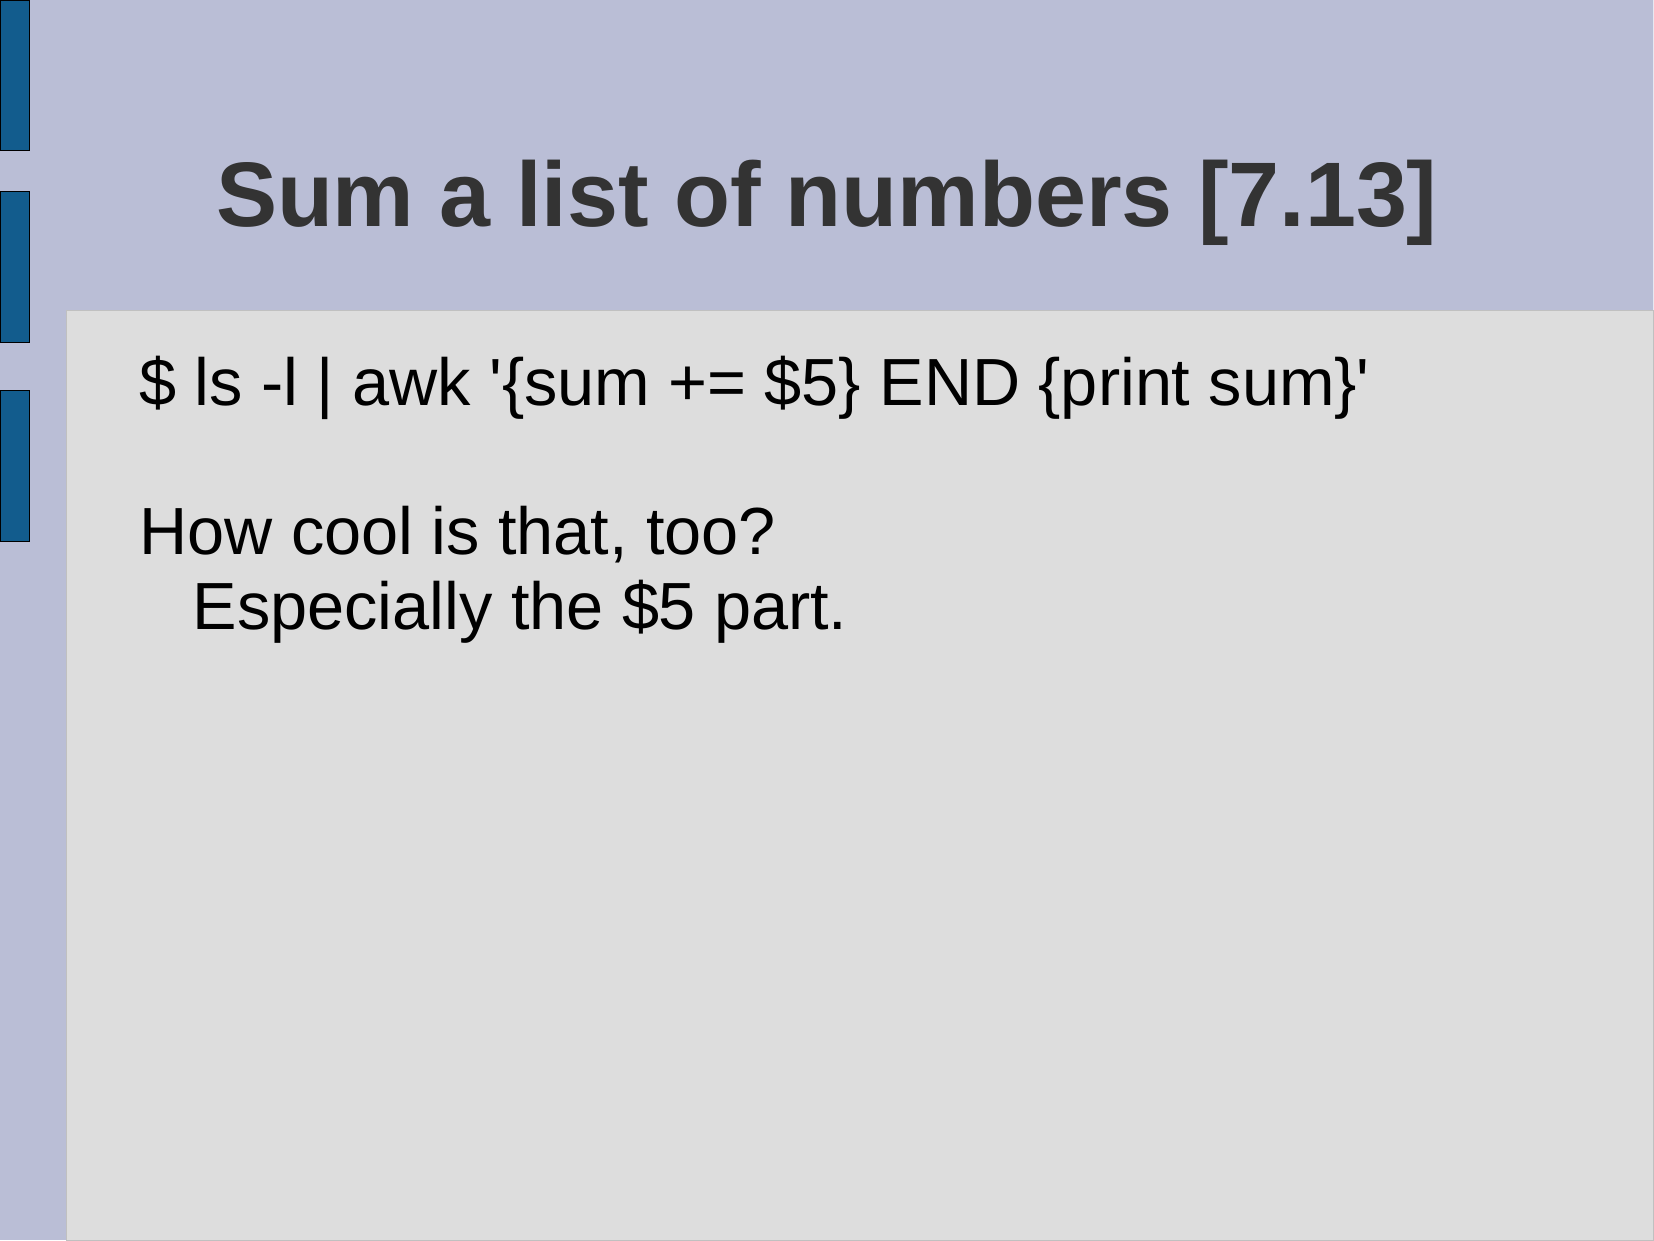

# Sum a list of numbers [7.13]
$ ls -l | awk '{sum += $5} END {print sum}'
How cool is that, too?
Especially the $5 part.